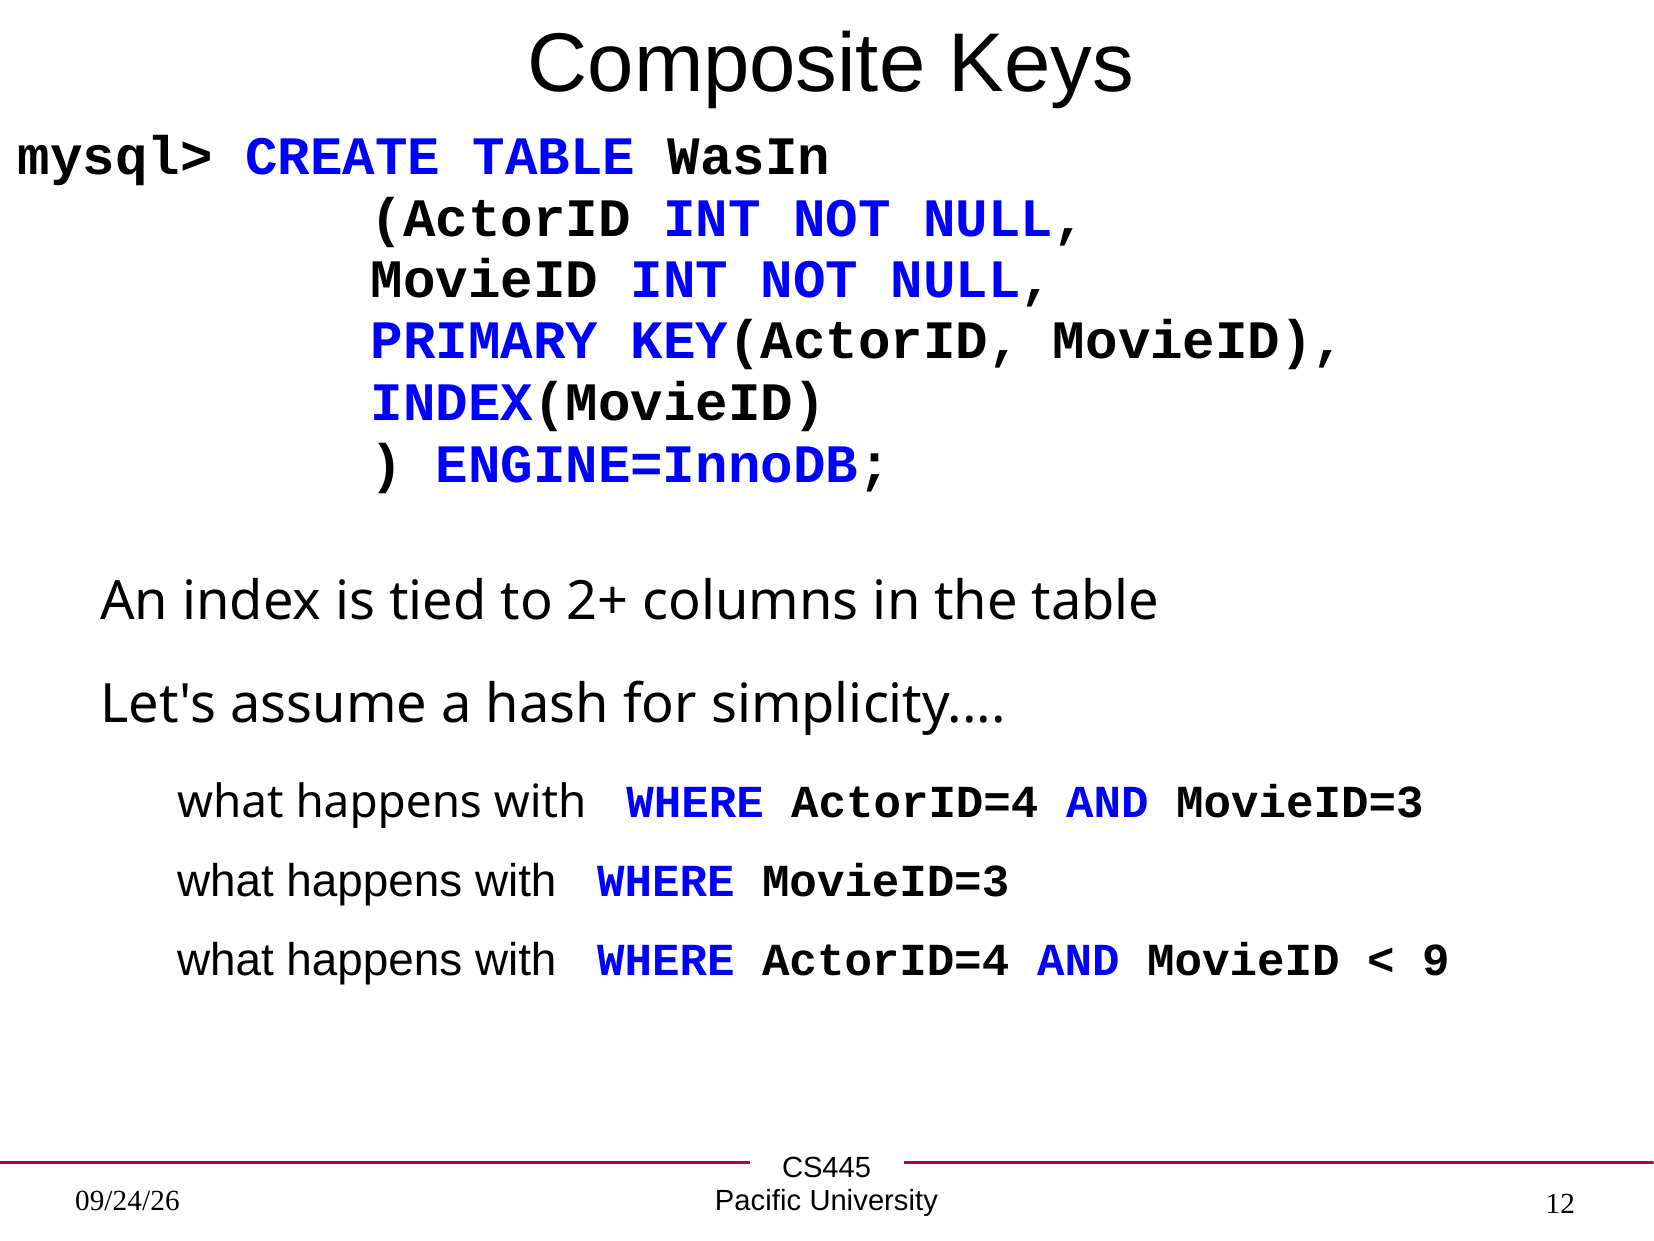

# Composite Keys
mysql> CREATE TABLE WasIn
				(ActorID INT NOT NULL,
				MovieID INT NOT NULL,
				PRIMARY KEY(ActorID, MovieID),
				INDEX(MovieID)
				) ENGINE=InnoDB;
An index is tied to 2+ columns in the table
Let's assume a hash for simplicity....
what happens with WHERE ActorID=4 AND MovieID=3
what happens with WHERE MovieID=3
what happens with WHERE ActorID=4 AND MovieID < 9